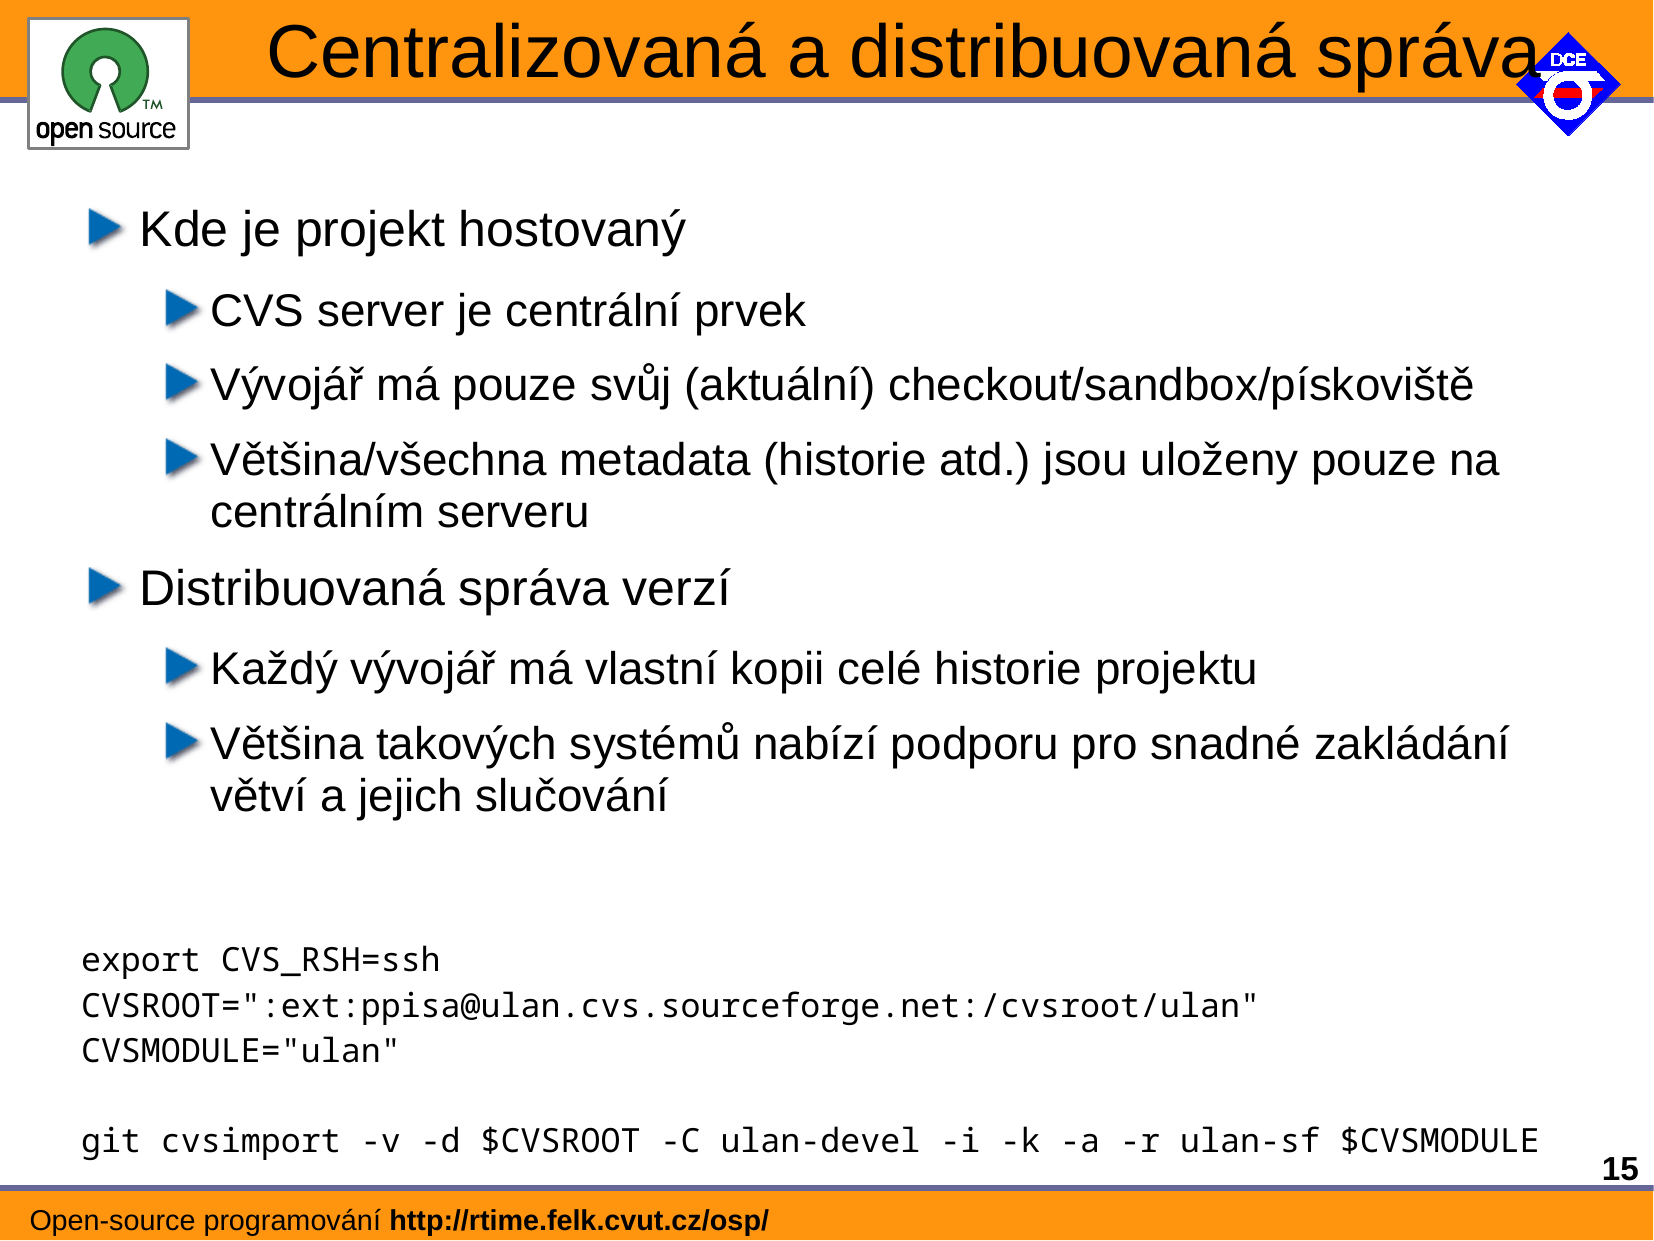

# Centralizovaná a distribuovaná správa
Kde je projekt hostovaný
CVS server je centrální prvek
Vývojář má pouze svůj (aktuální) checkout/sandbox/pískoviště
Většina/všechna metadata (historie atd.) jsou uloženy pouze na centrálním serveru
Distribuovaná správa verzí
Každý vývojář má vlastní kopii celé historie projektu
Většina takových systémů nabízí podporu pro snadné zakládání větví a jejich slučování
export CVS_RSH=ssh
CVSROOT=":ext:ppisa@ulan.cvs.sourceforge.net:/cvsroot/ulan"
CVSMODULE="ulan"
git cvsimport -v -d $CVSROOT -C ulan-devel -i -k -a -r ulan-sf $CVSMODULE